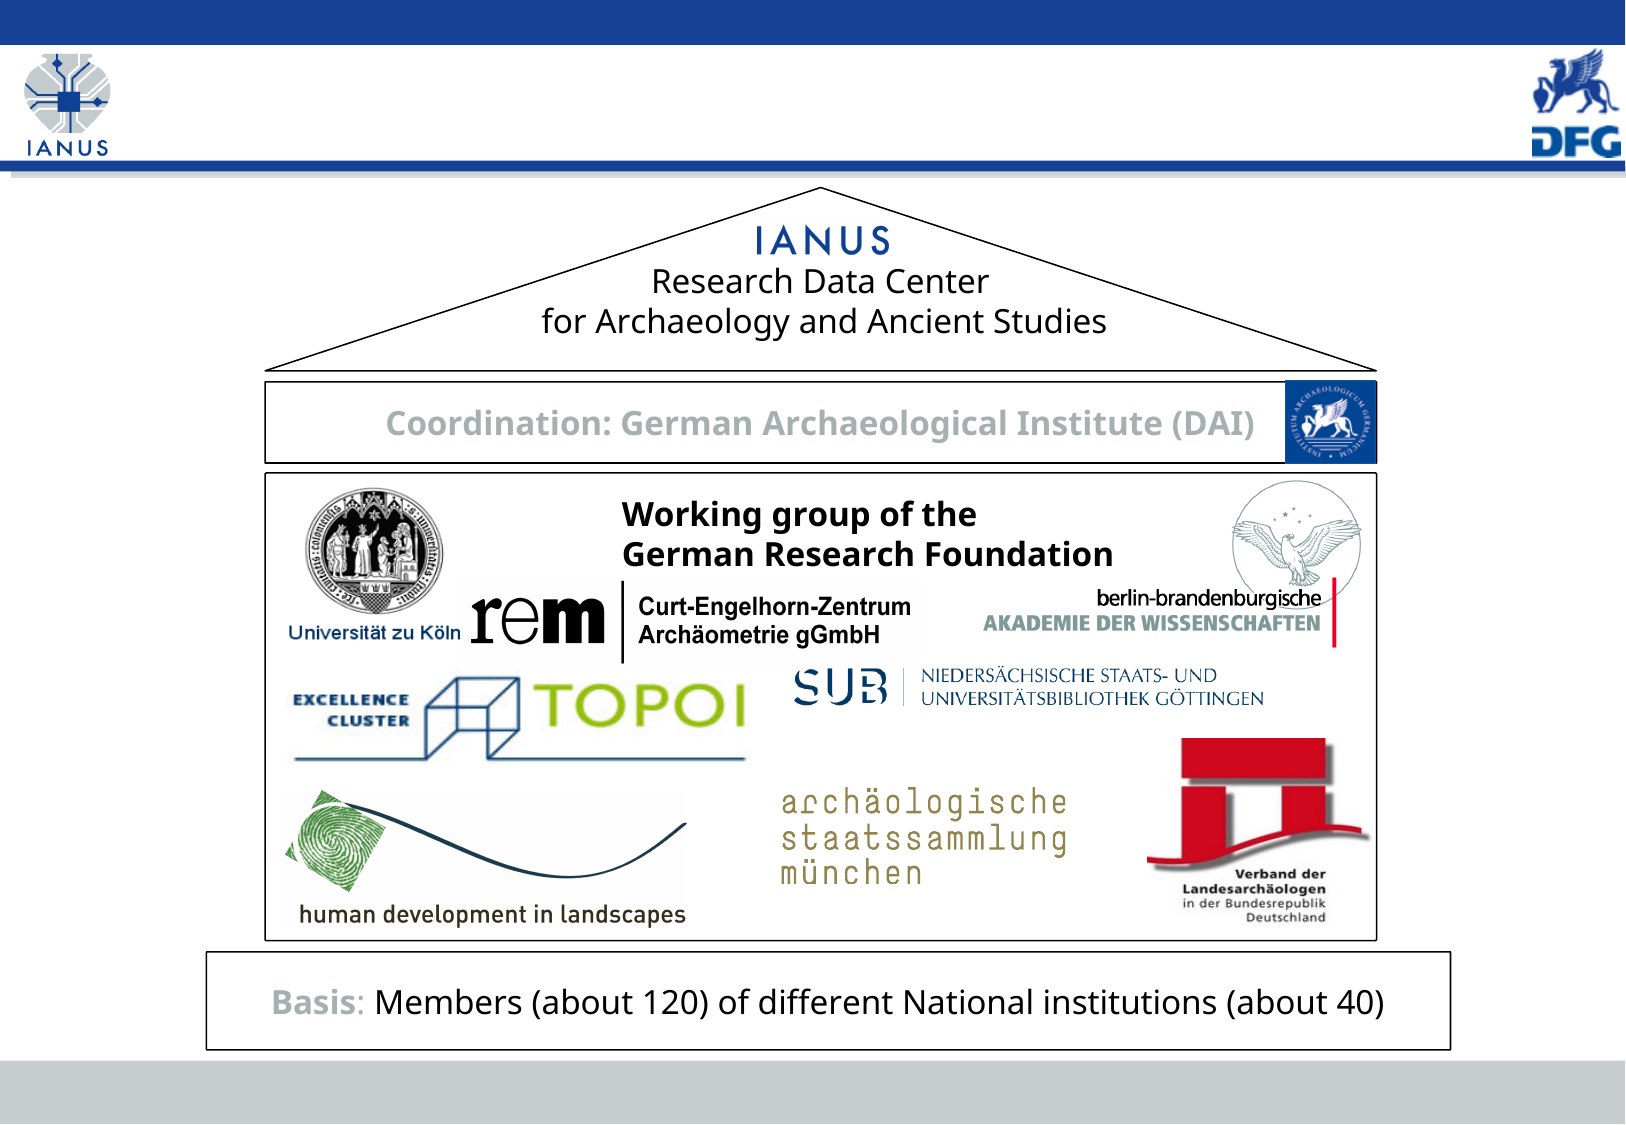

Research Data Center
 for Archaeology and Ancient Studies
Coordination: German Archaeological Institute (DAI)
Working group of the German Research Foundation (DFG)
Basis: Members (about 120) of different National institutions (about 40)